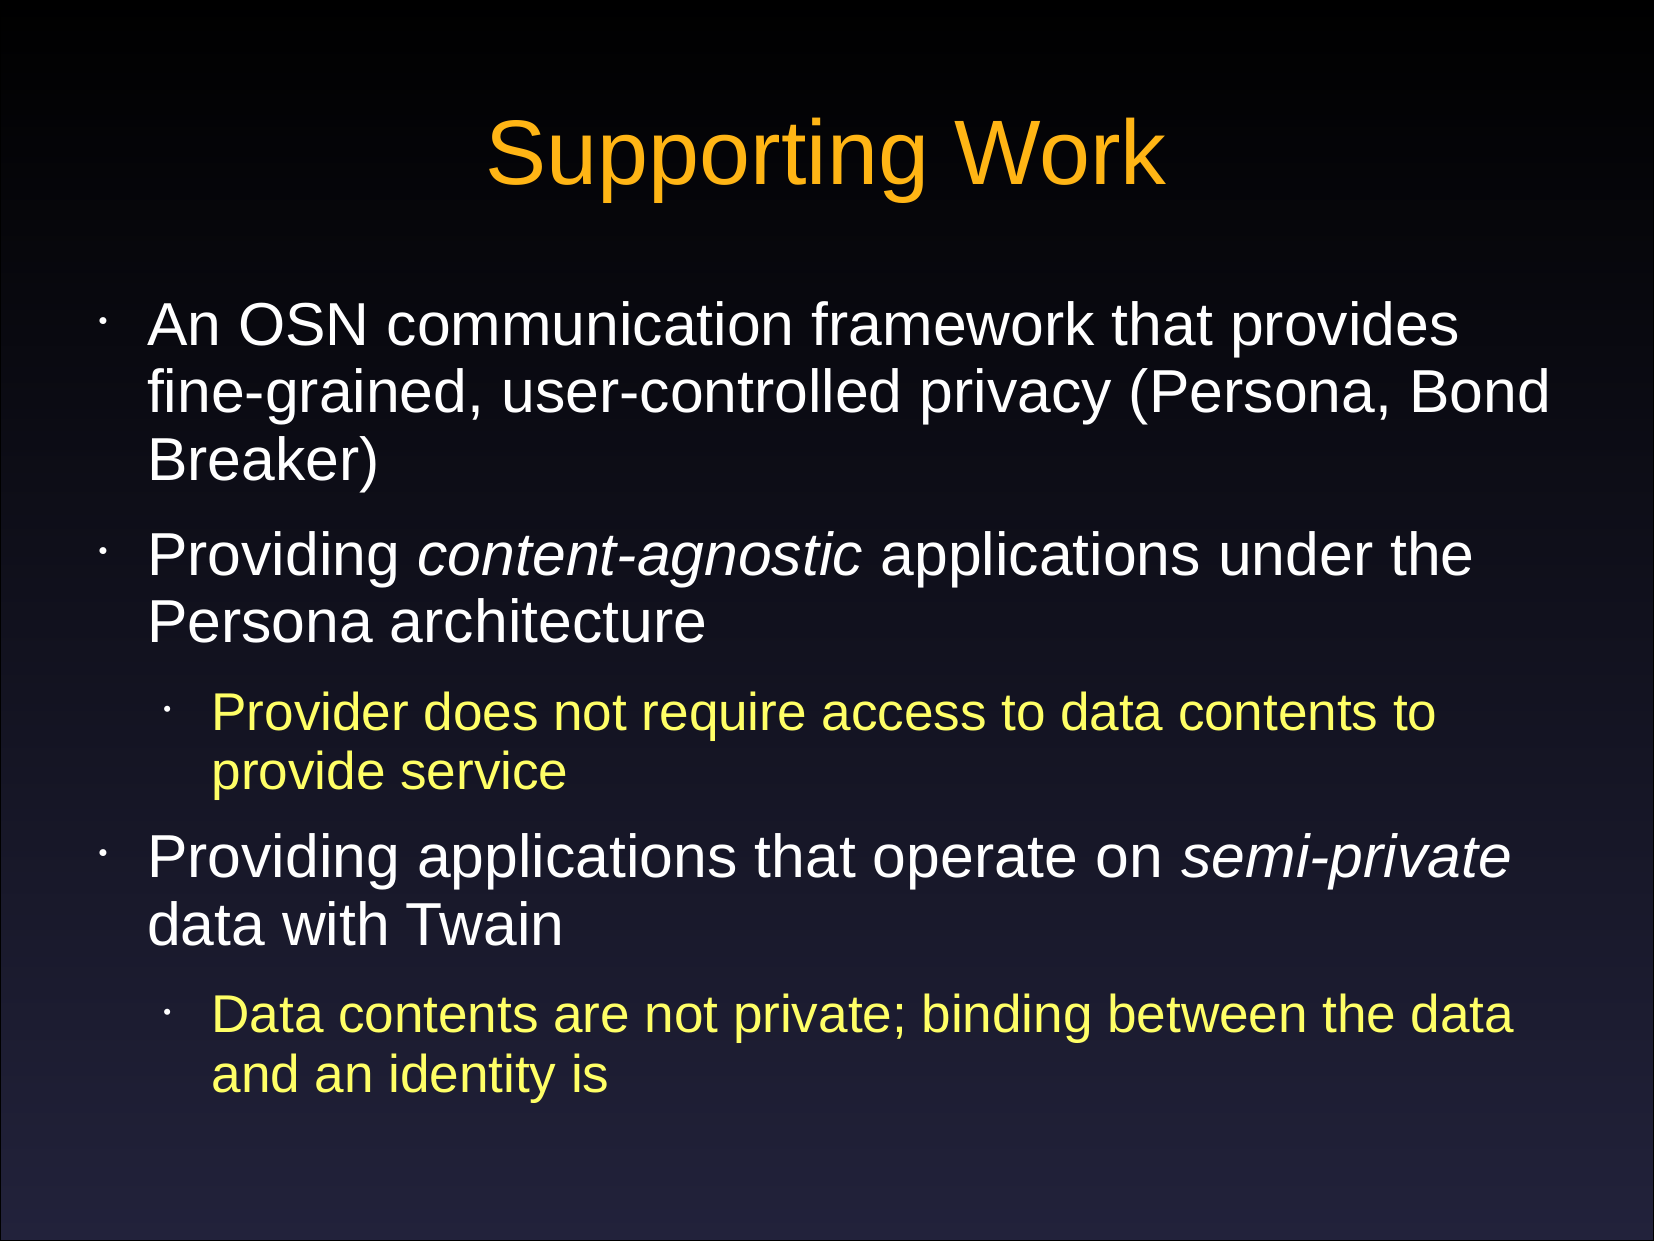

# Supporting Work
An OSN communication framework that provides fine-grained, user-controlled privacy (Persona, Bond Breaker)
Providing content-agnostic applications under the Persona architecture
Provider does not require access to data contents to provide service
Providing applications that operate on semi-private data with Twain
Data contents are not private; binding between the data and an identity is